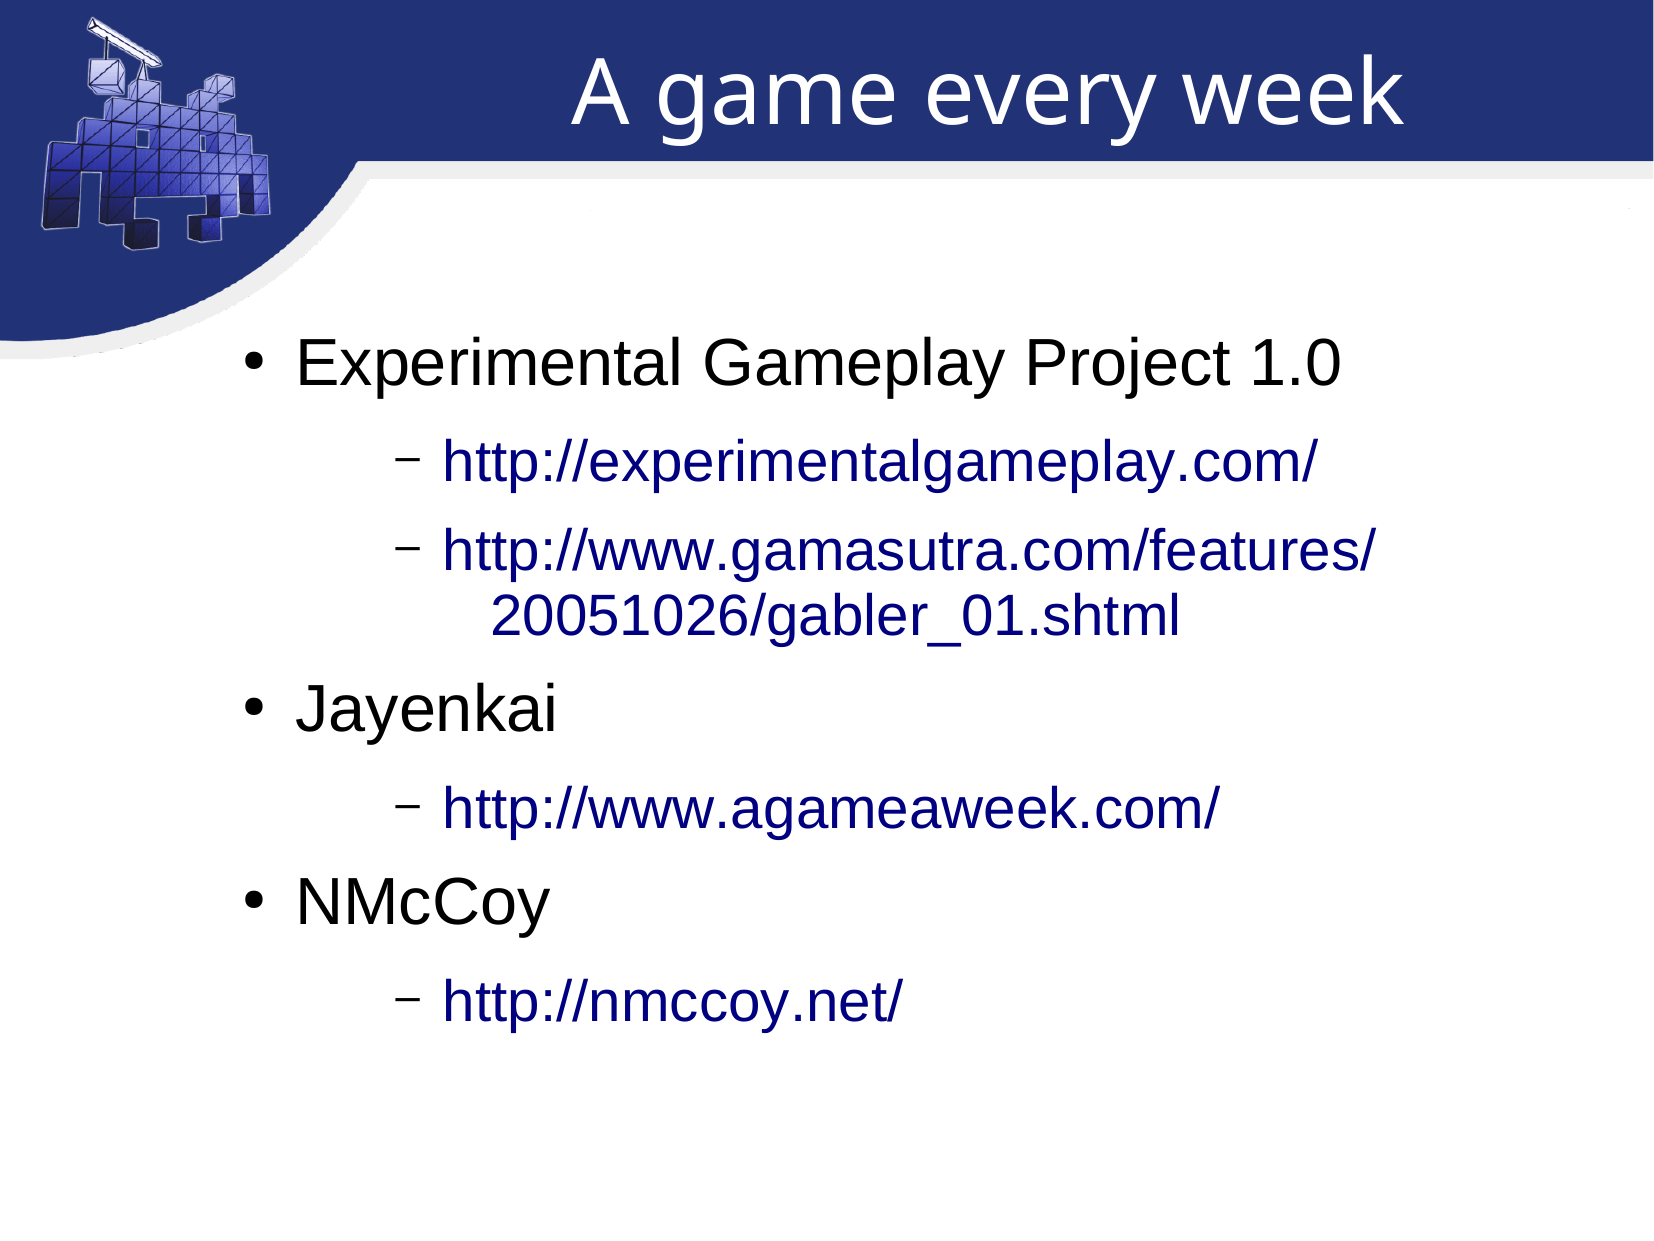

# A game every week
Experimental Gameplay Project 1.0
http://experimentalgameplay.com/
http://www.gamasutra.com/features/
20051026/gabler_01.shtml
Jayenkai
http://www.agameaweek.com/
NMcCoy
http://nmccoy.net/